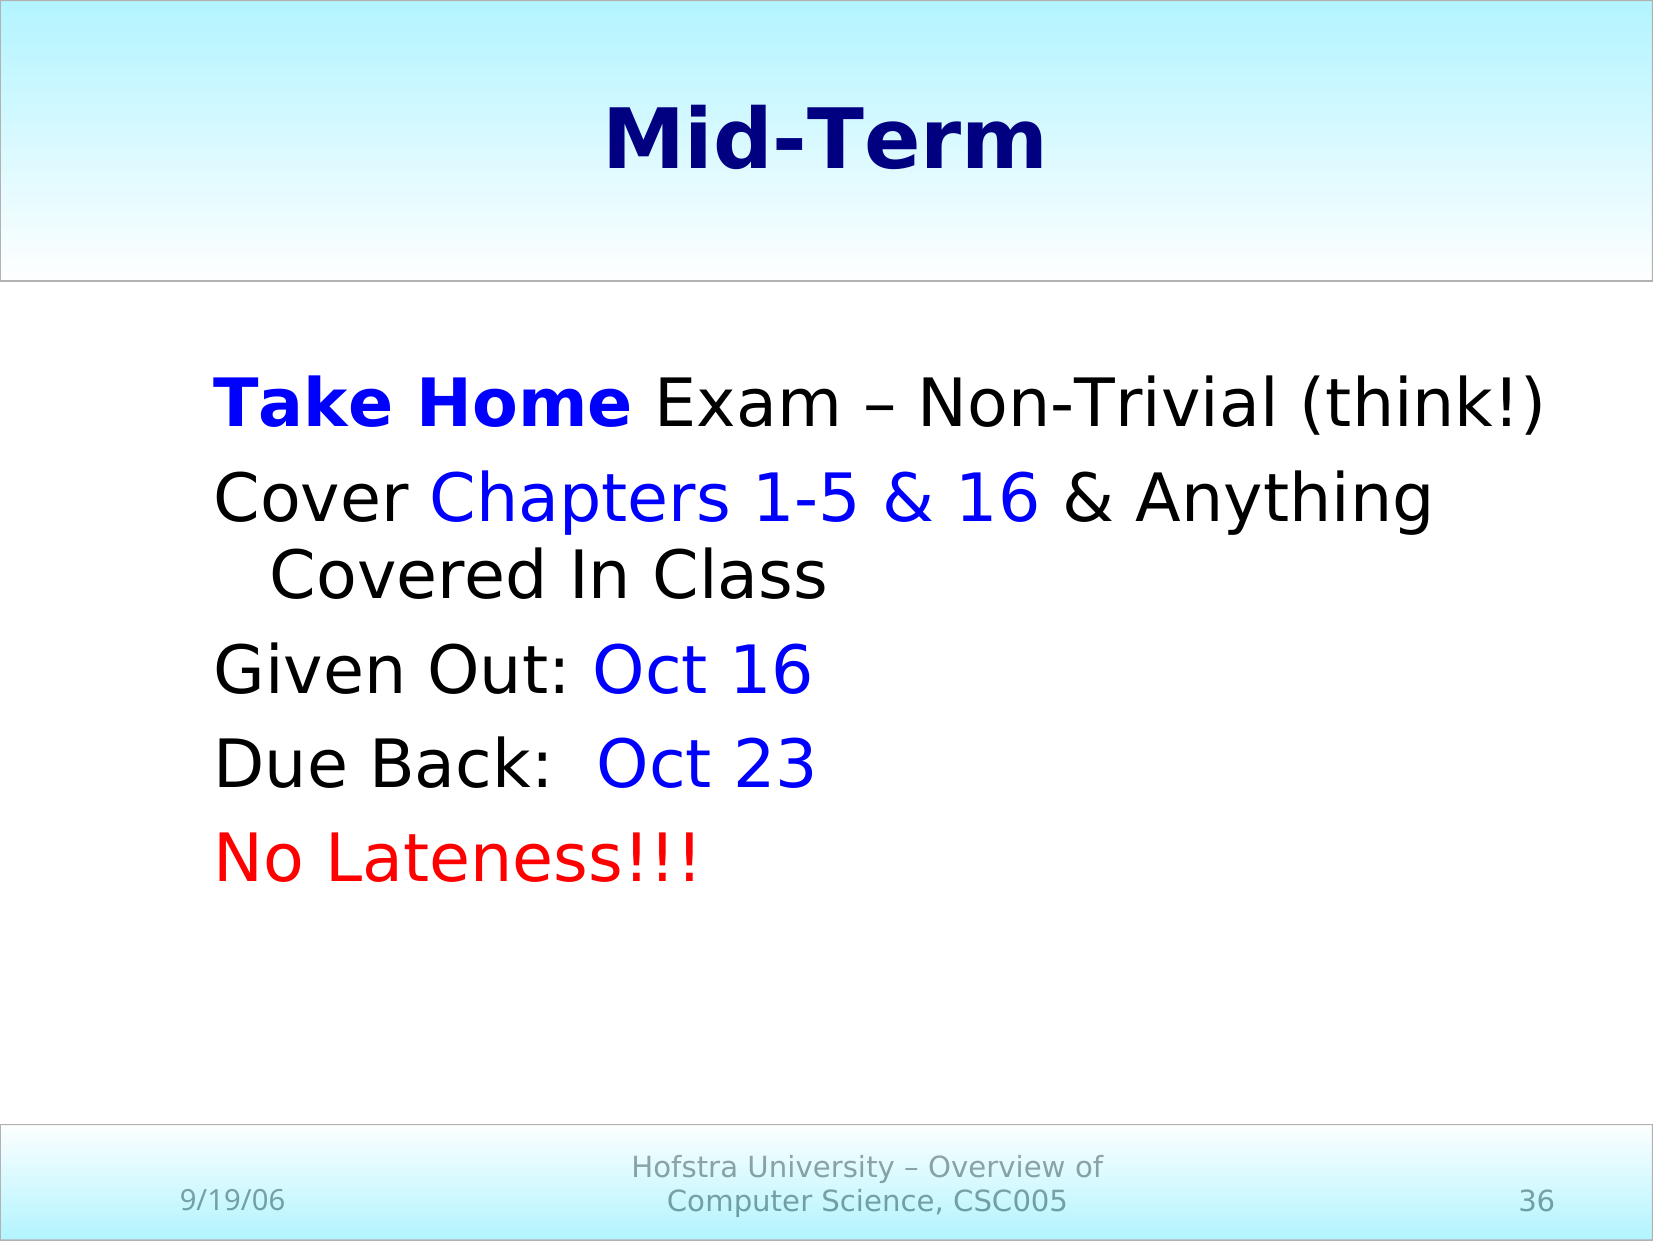

# Mid-Term
Take Home Exam – Non-Trivial (think!)
Cover Chapters 1-5 & 16 & Anything Covered In Class
Given Out: Oct 16
Due Back: Oct 23
No Lateness!!!
09/27/06
36